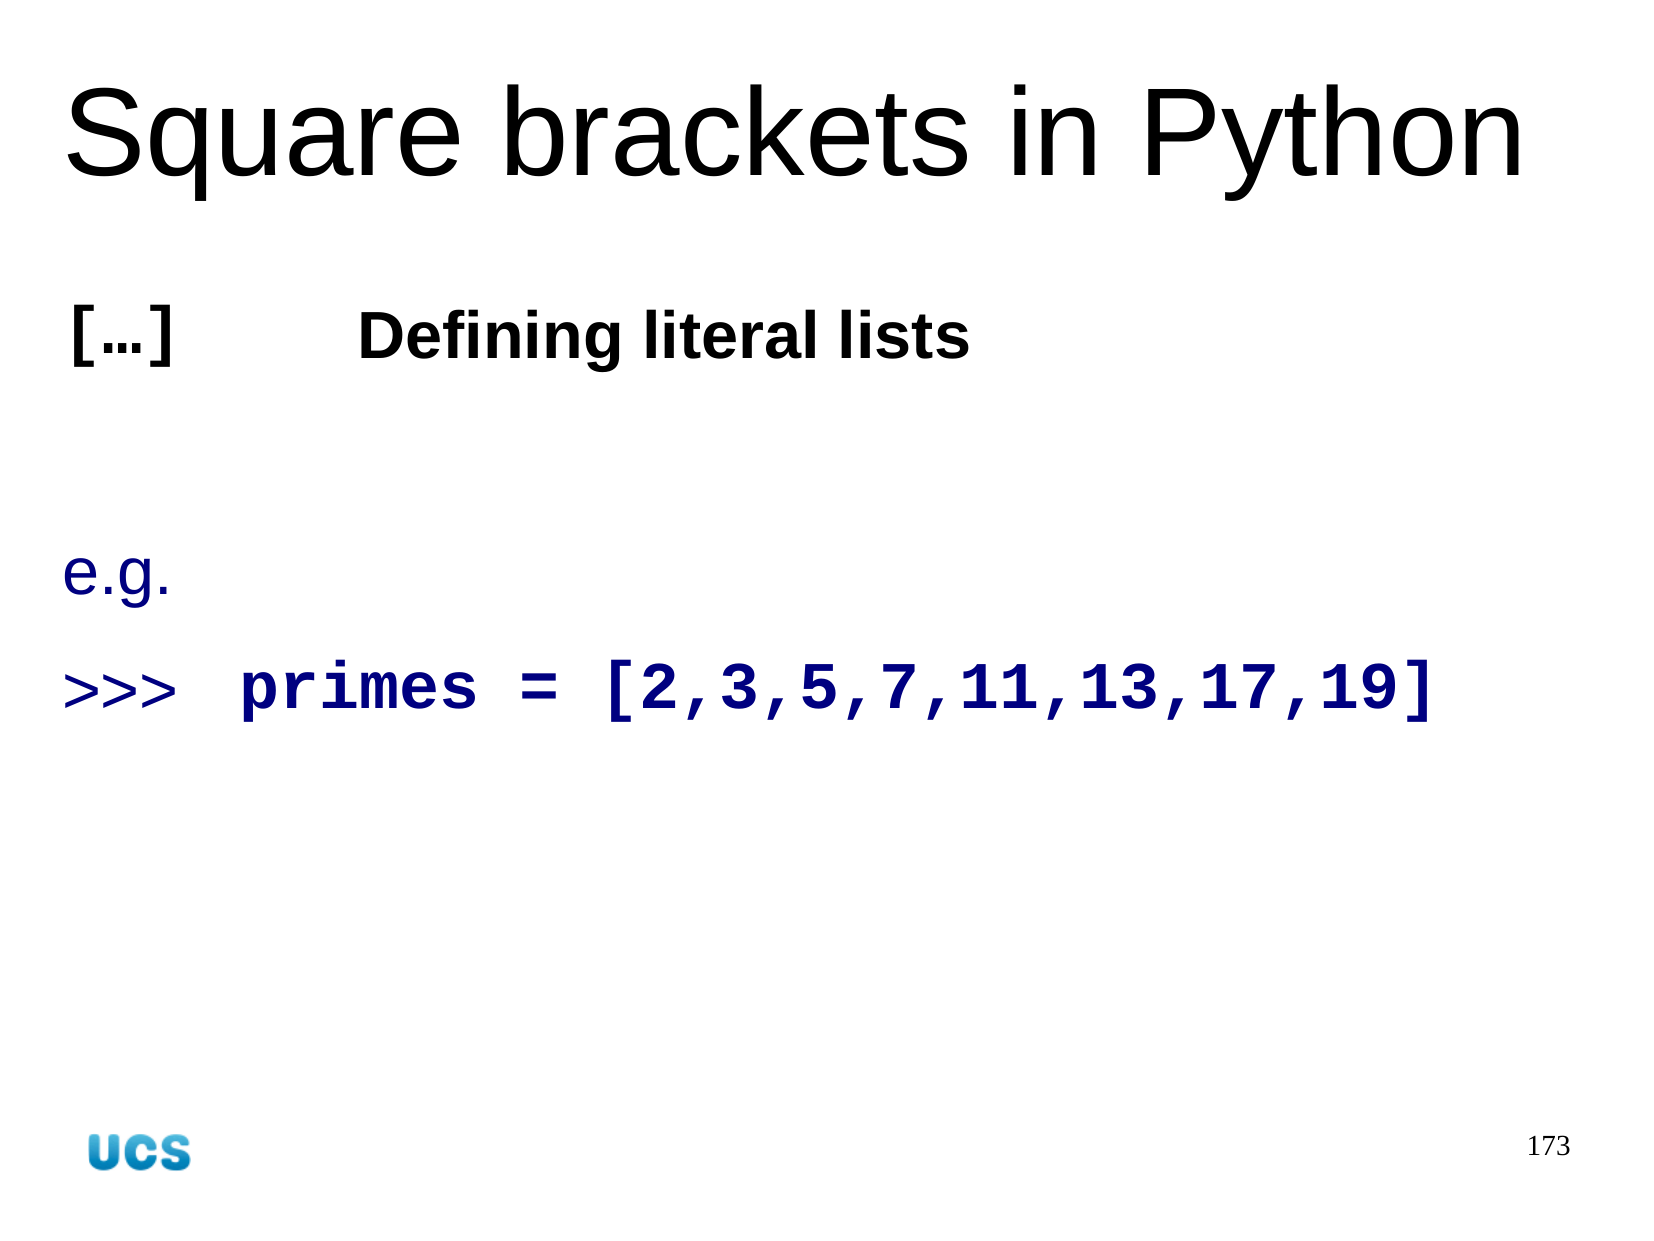

Square brackets in Python
[…]
Defining literal lists
e.g.
primes = [2,3,5,7,11,13,17,19]
>>>
173